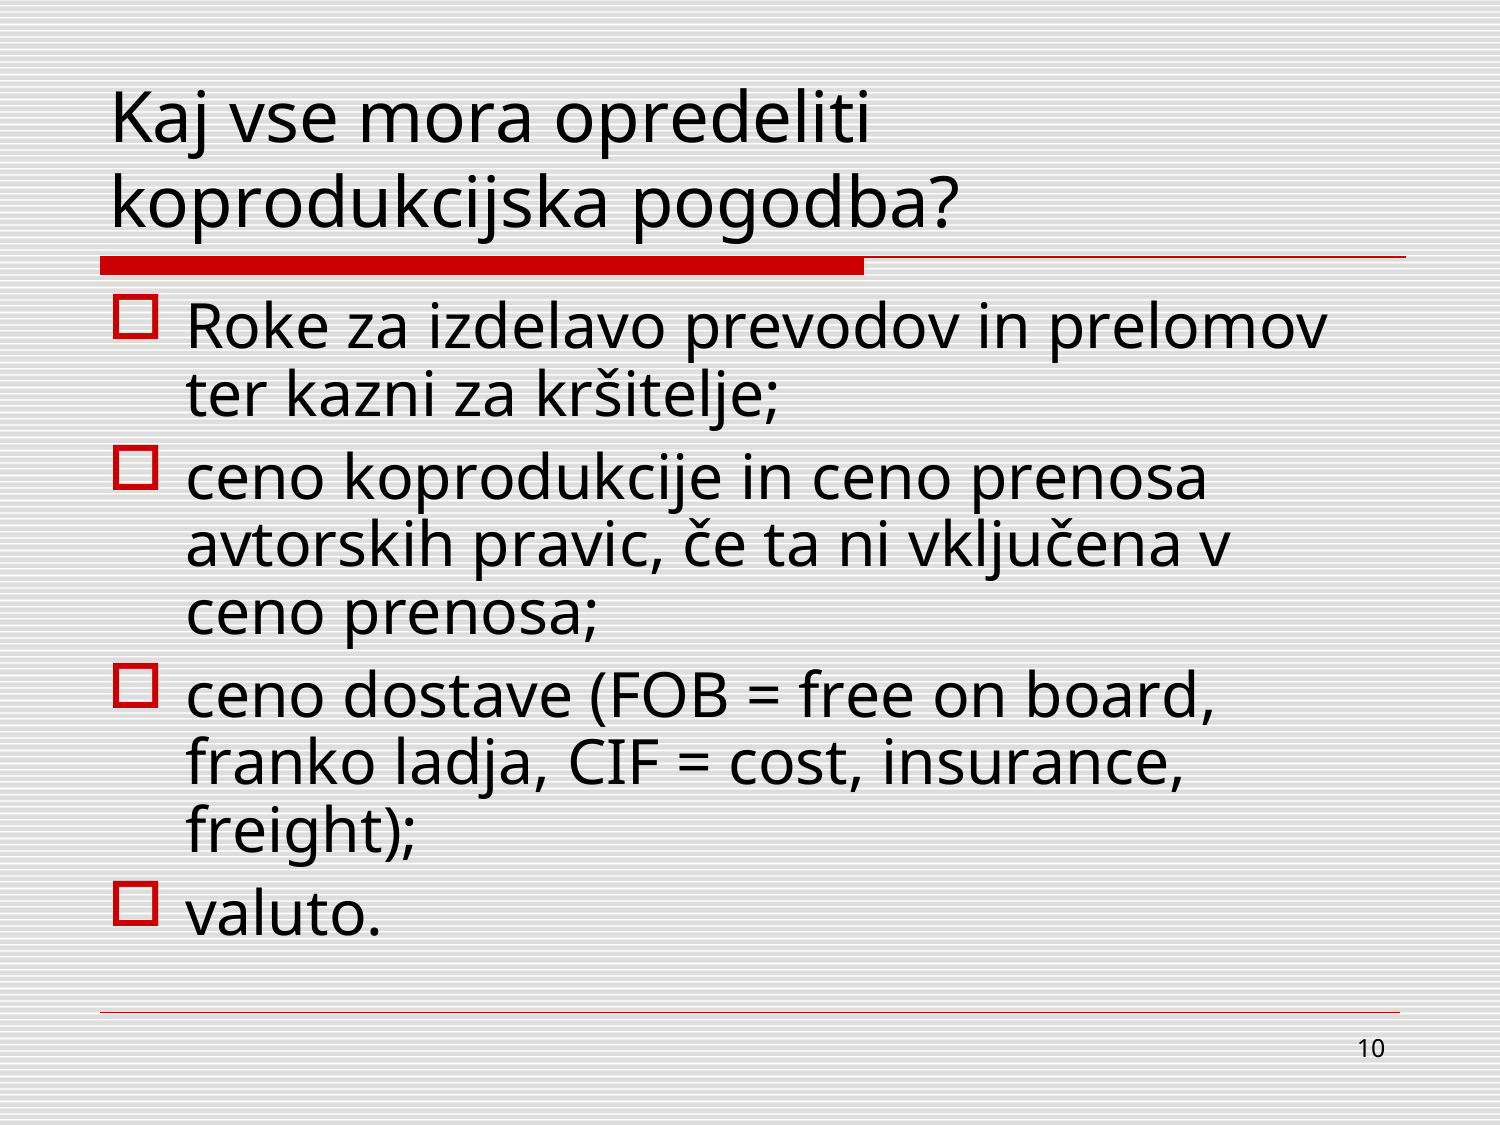

# Kaj vse mora opredeliti koprodukcijska pogodba?
Roke za izdelavo prevodov in prelomov ter kazni za kršitelje;
ceno koprodukcije in ceno prenosa avtorskih pravic, če ta ni vključena v ceno prenosa;
ceno dostave (FOB = free on board, franko ladja, CIF = cost, insurance, freight);
valuto.